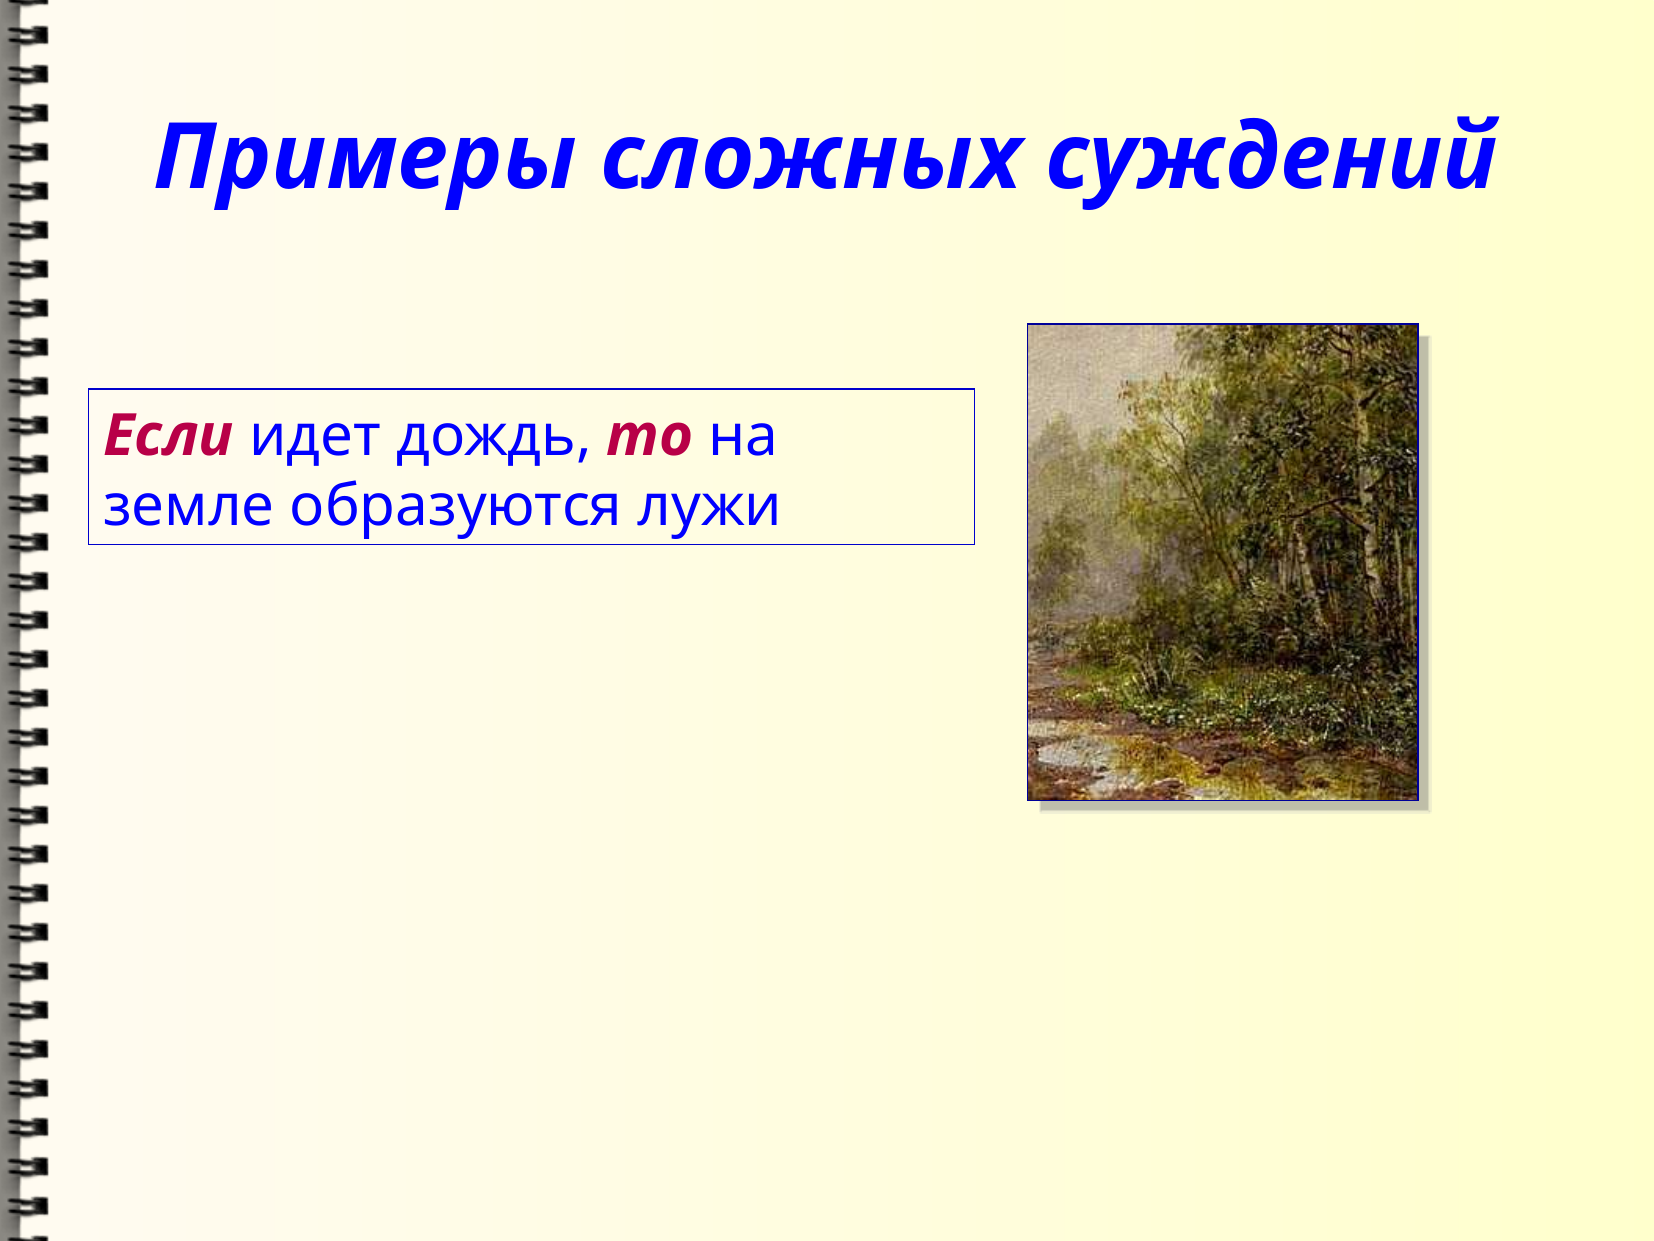

# Примеры сложных суждений
Если идет дождь, то на
земле образуются лужи